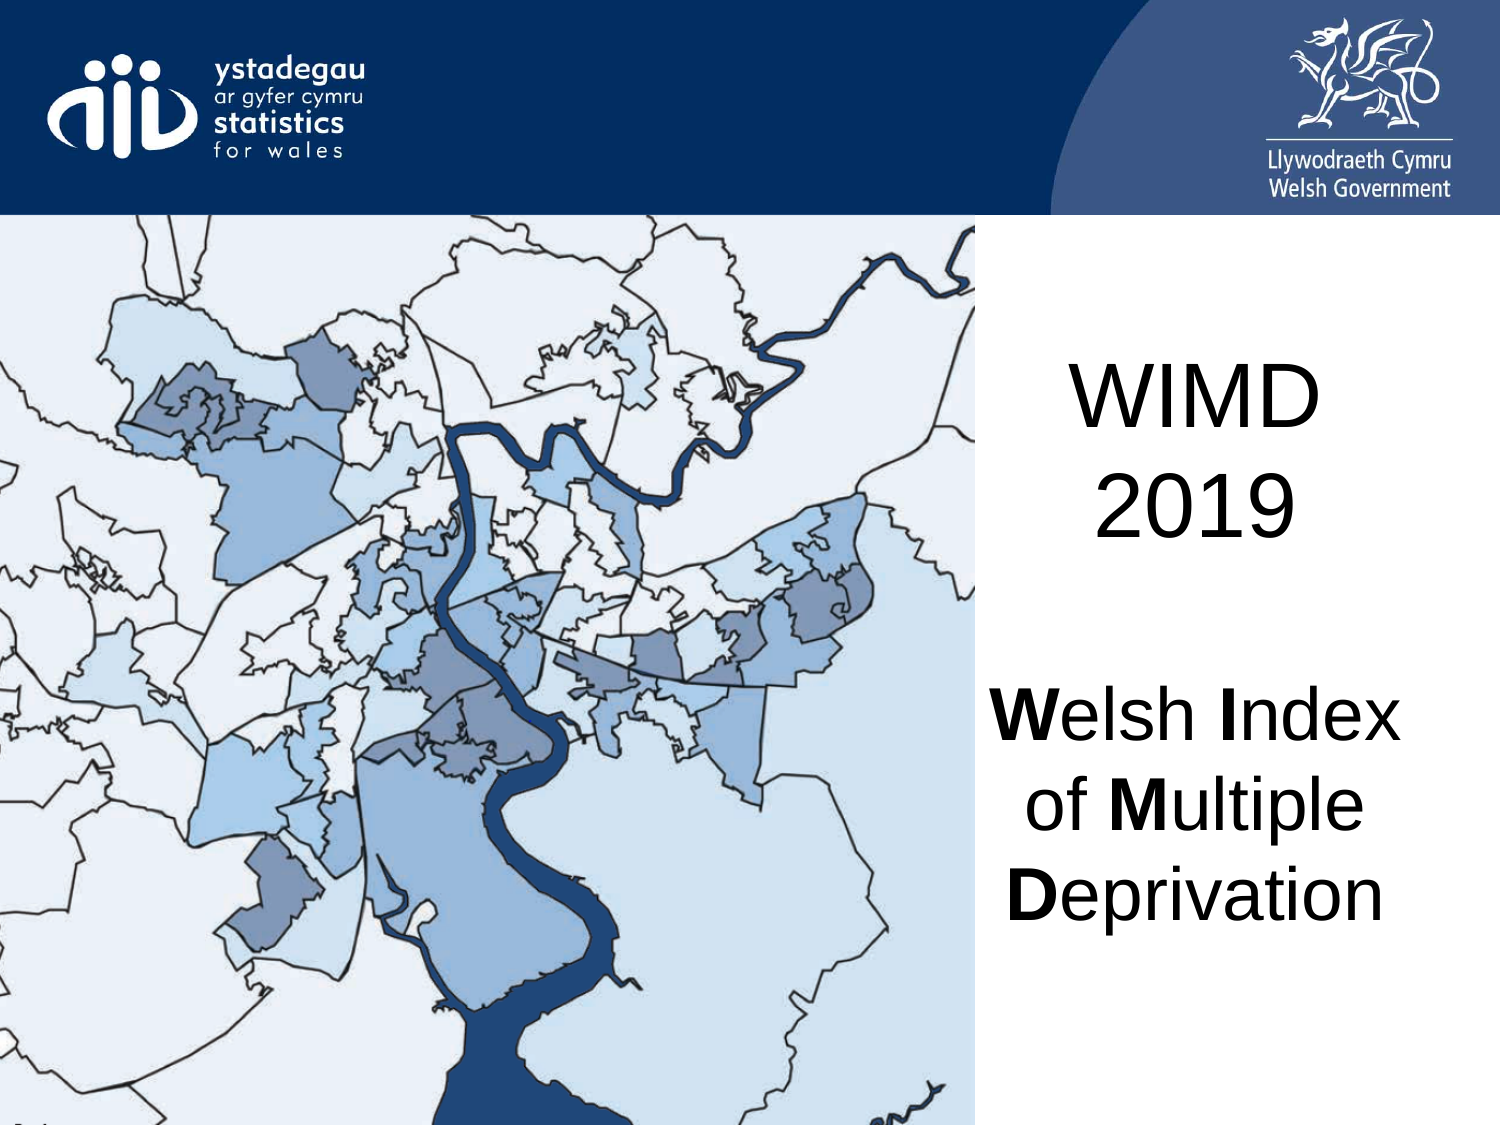

WIMD 2019
WIMD 2019
Welsh Index of Multiple Deprivation
Welsh Index of
Multiple Deprivation